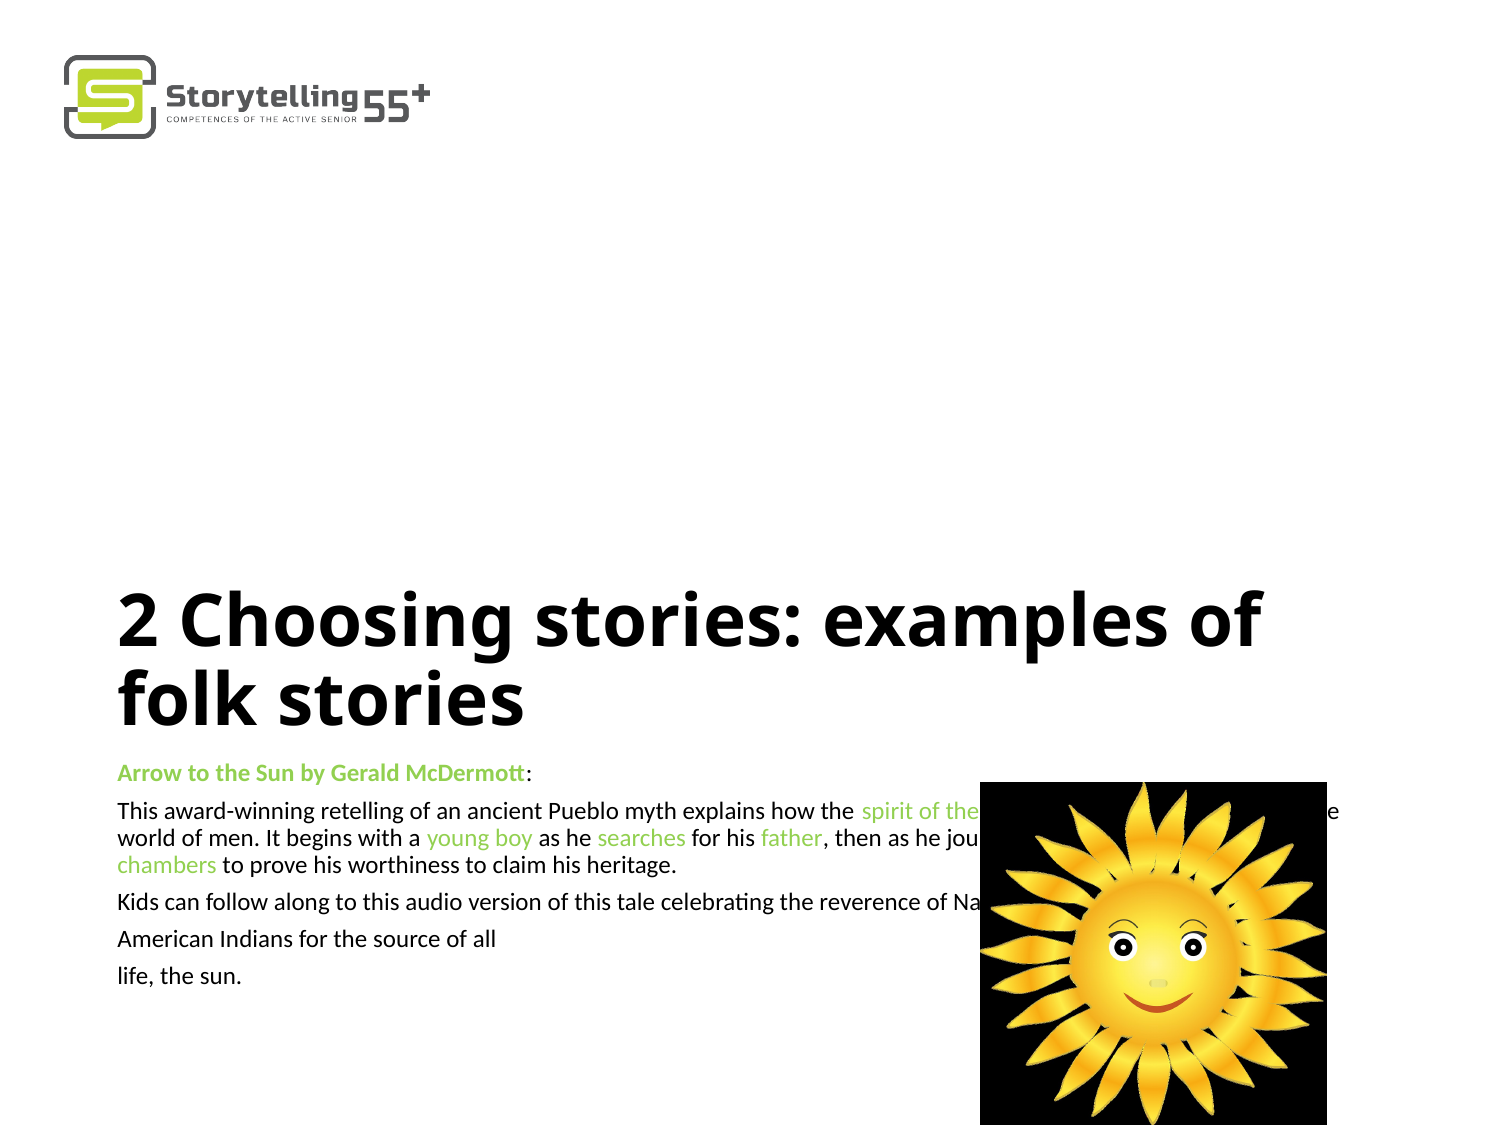

# 2 Choosing stories: examples of folk stories
Arrow to the Sun by Gerald McDermott:
This award-winning retelling of an ancient Pueblo myth explains how the spirit of the Lord of the Sun was brought to the world of men. It begins with a young boy as he searches for his father, then as he journeys through four ceremonial chambers to prove his worthiness to claim his heritage.
Kids can follow along to this audio version of this tale celebrating the reverence of Native
American Indians for the source of all
life, the sun.